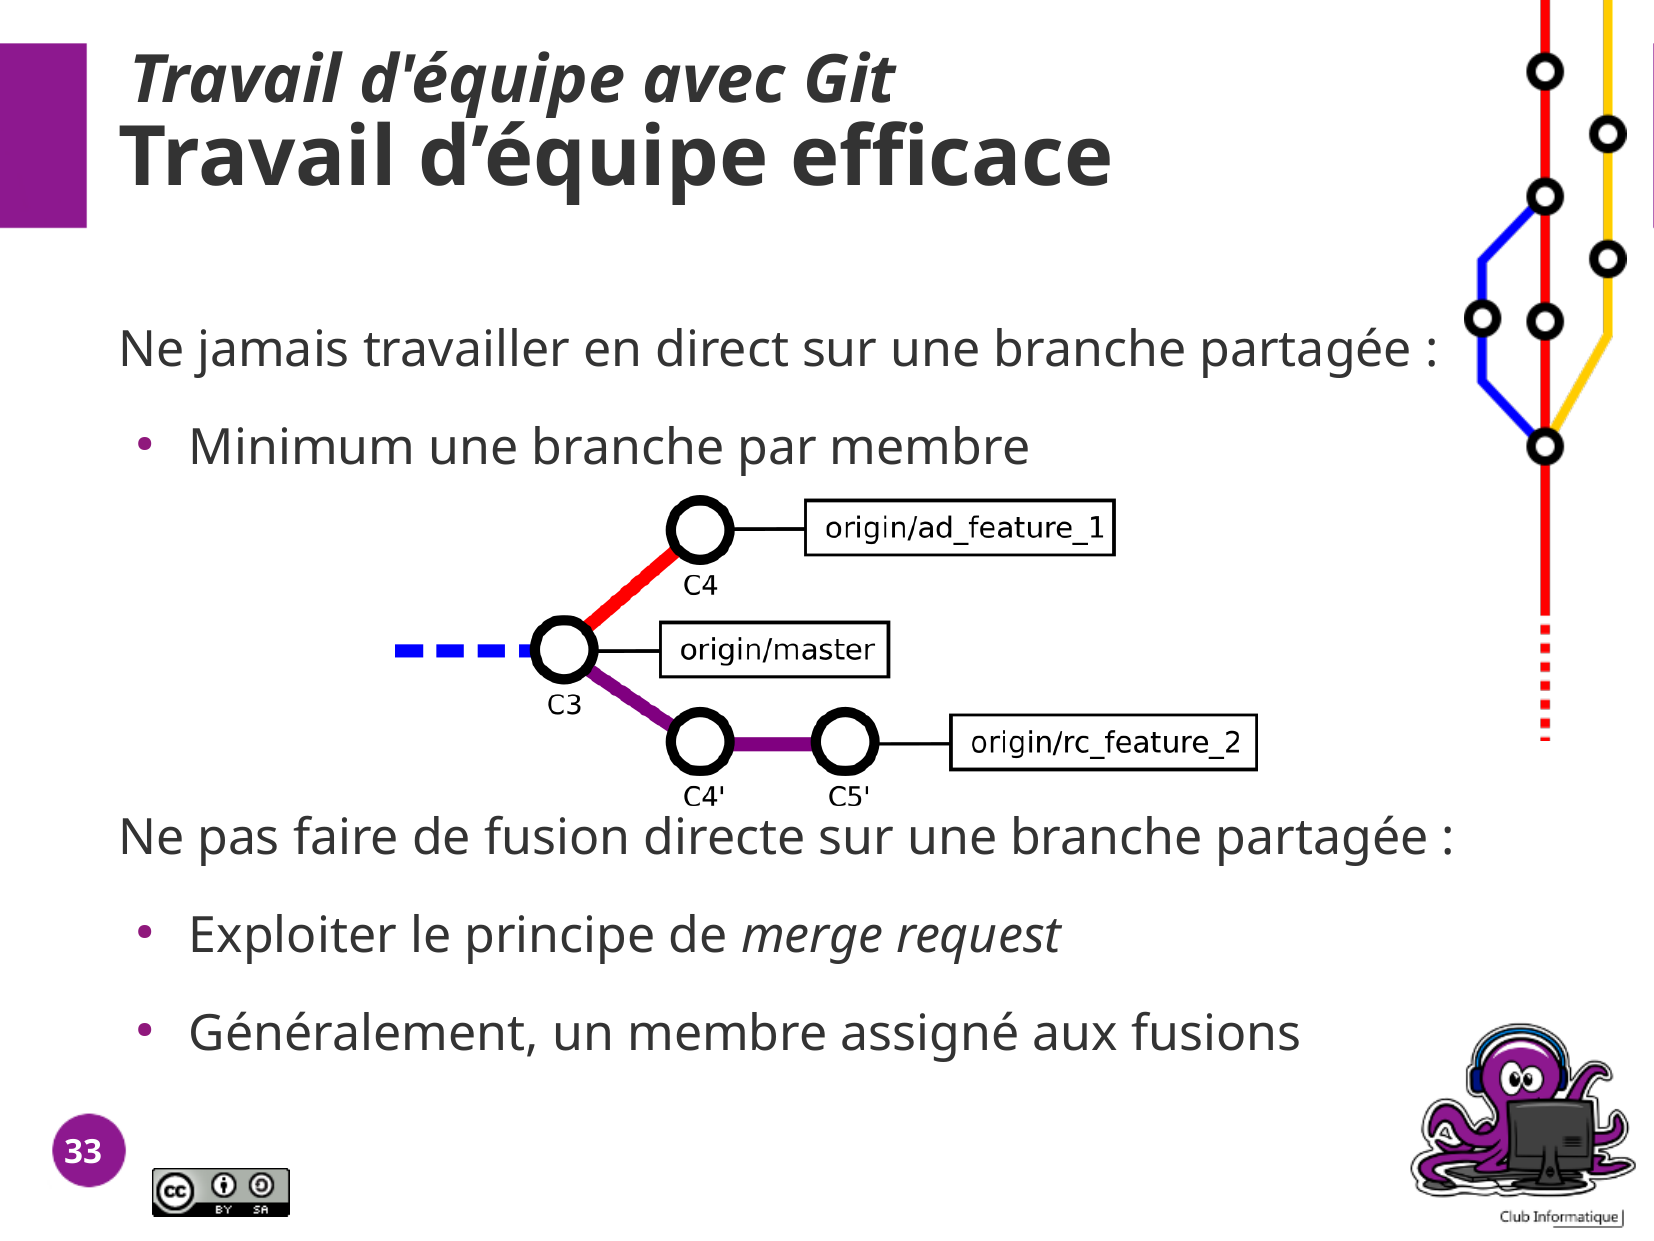

Travail d'équipe avec Git
Travail d’équipe efficace
# Ne jamais travailler en direct sur une branche partagée :
Minimum une branche par membre
Ne pas faire de fusion directe sur une branche partagée :
Exploiter le principe de merge request
Généralement, un membre assigné aux fusions
33